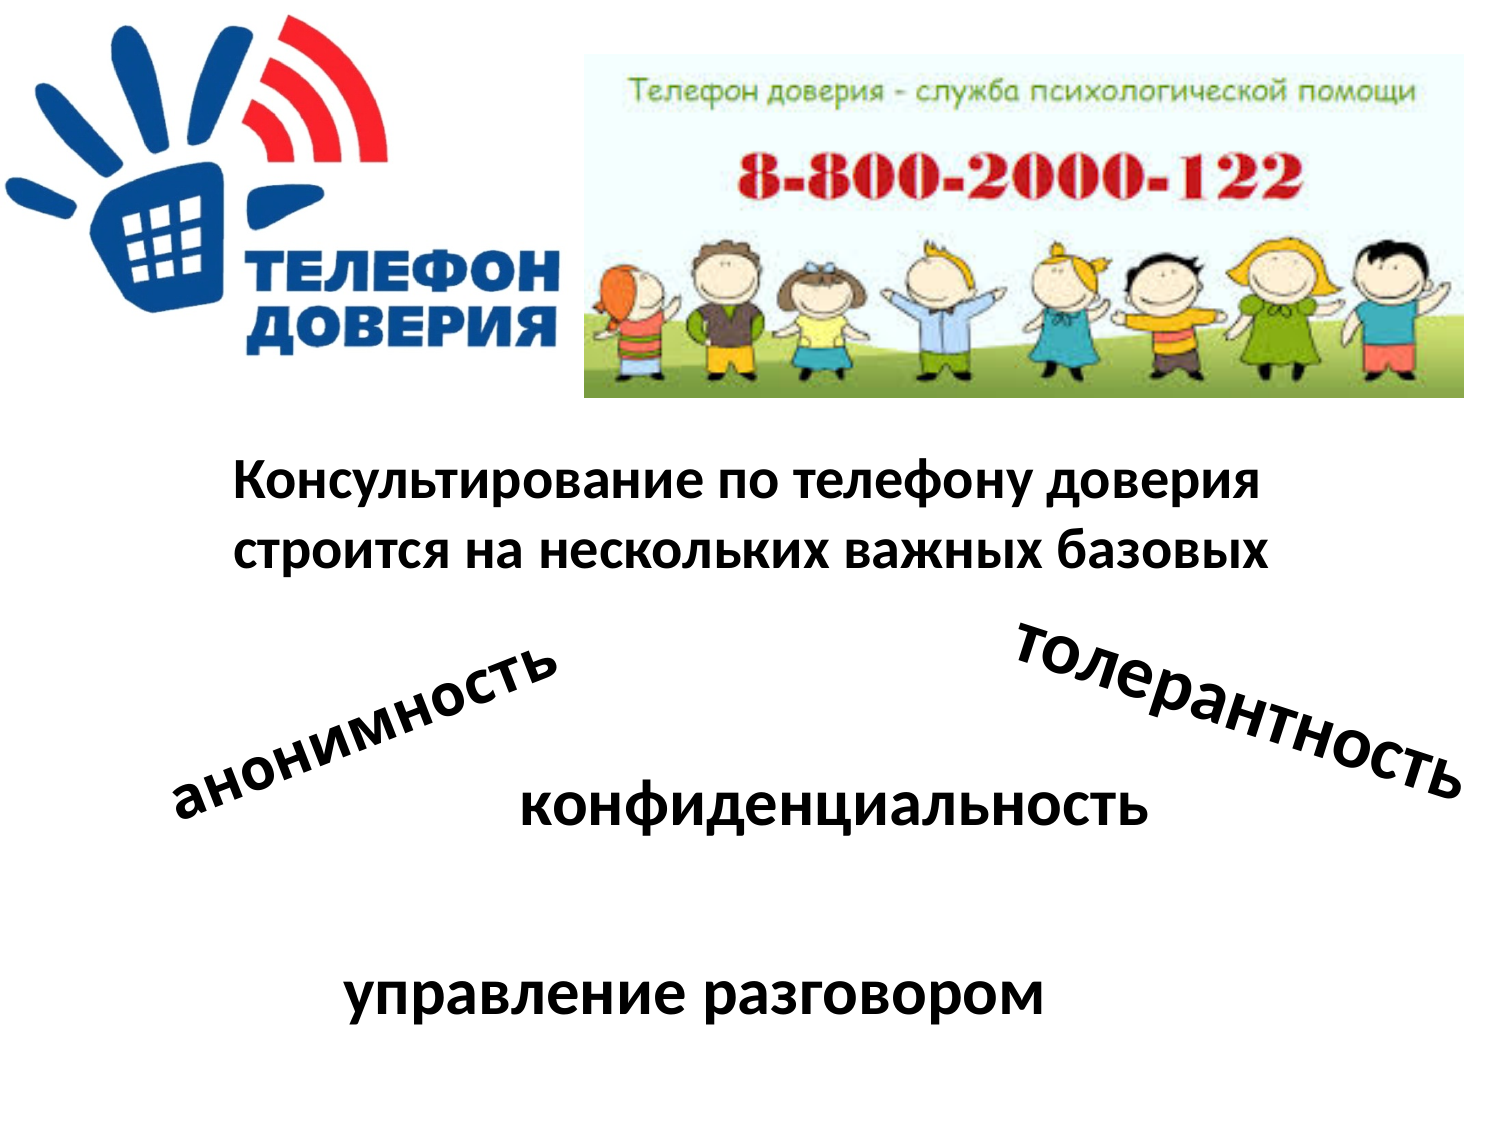

Консультирование по телефону доверия строится на нескольких важных базовых
толерантность
анонимность
конфиденциальность
управление разговором